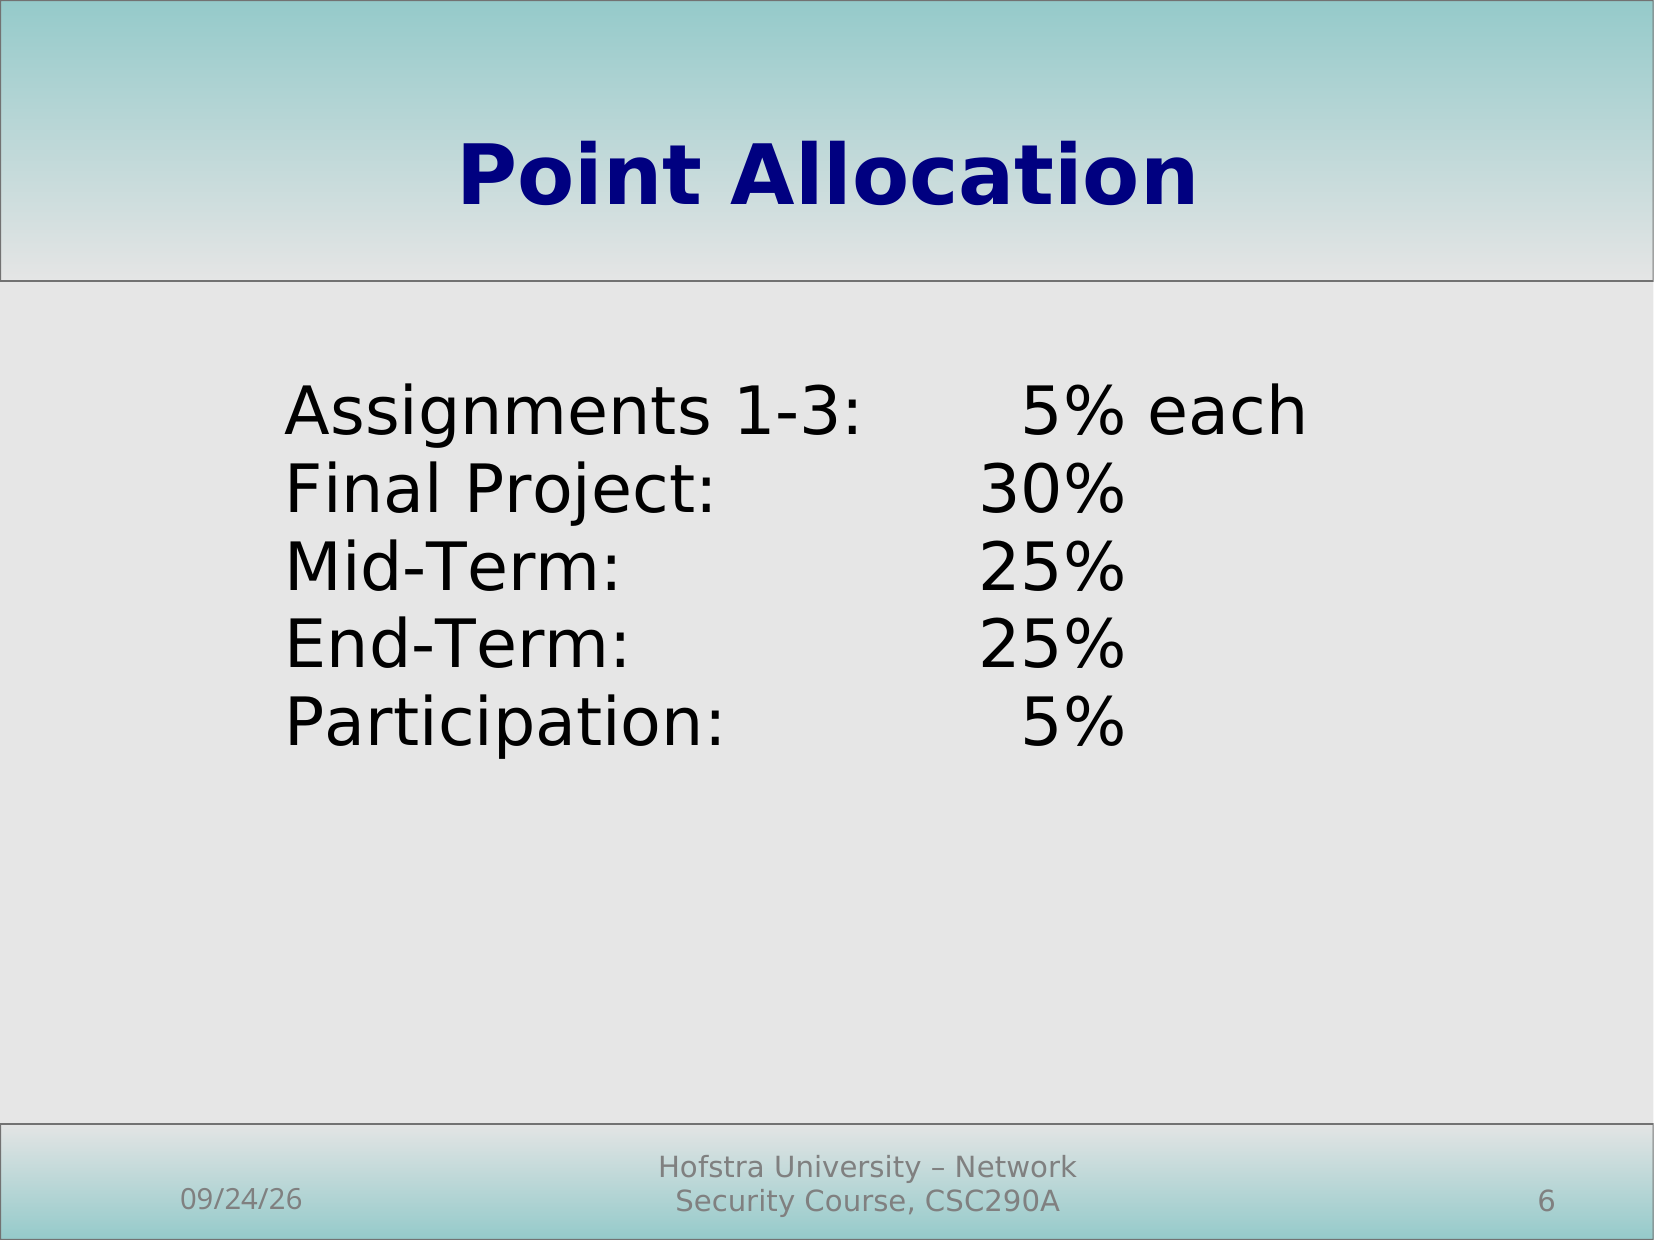

# Point Allocation
	Assignments 1-3:	 5% each
Final Project:		30%
Mid-Term:			25%
End-Term:			25%
Participation:	 	 5%
6